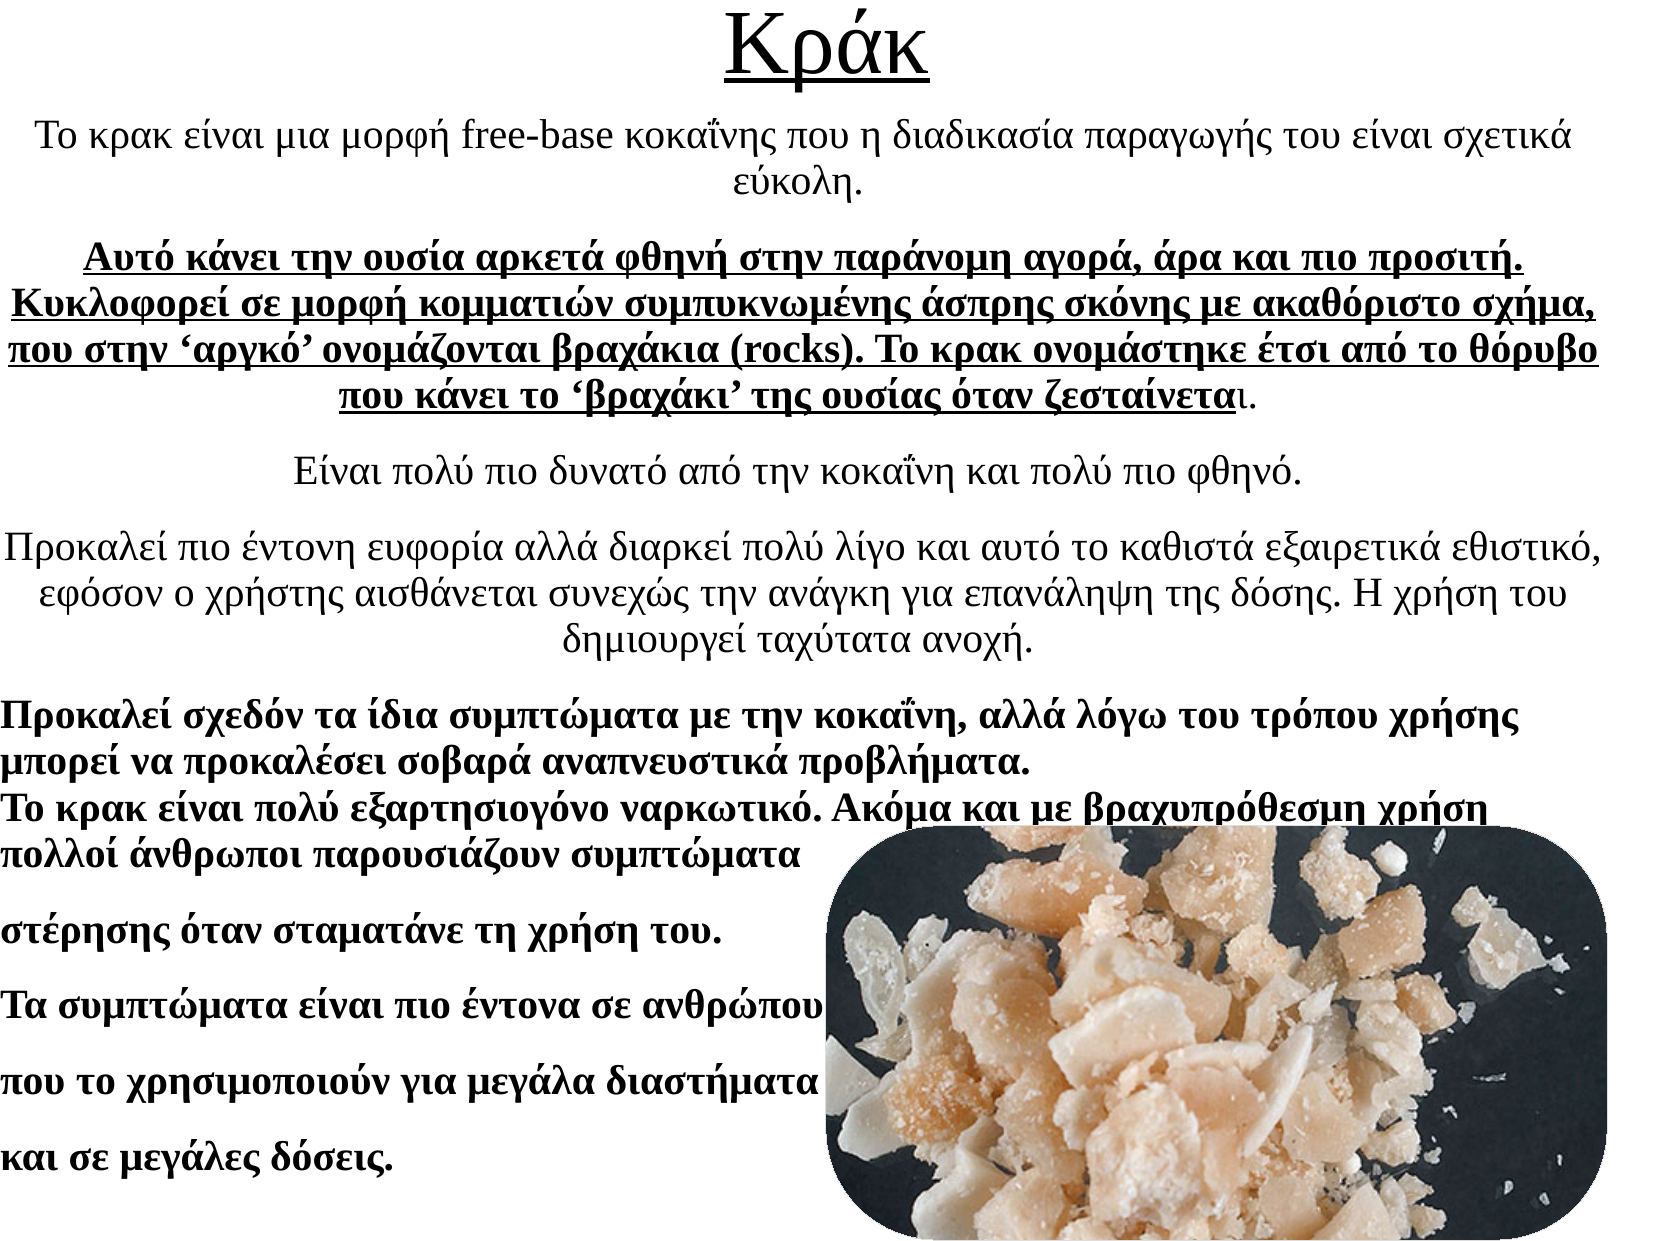

# Κράκ
Το κρακ είναι μια μορφή free-base κοκαΐνης που η διαδικασία παραγωγής του είναι σχετικά εύκολη.
Αυτό κάνει την ουσία αρκετά φθηνή στην παράνομη αγορά, άρα και πιο προσιτή.
Κυκλοφορεί σε μορφή κομματιών συμπυκνωμένης άσπρης σκόνης με ακαθόριστο σχήμα, που στην ‘αργκό’ ονομάζονται βραχάκια (rocks). Το κρακ ονομάστηκε έτσι από το θόρυβο που κάνει το ‘βραχάκι’ της ουσίας όταν ζεσταίνεται.
Είναι πολύ πιο δυνατό από την κοκαΐνη και πολύ πιο φθηνό.
Προκαλεί πιο έντονη ευφορία αλλά διαρκεί πολύ λίγο και αυτό το καθιστά εξαιρετικά εθιστικό, εφόσον ο χρήστης αισθάνεται συνεχώς την ανάγκη για επανάληψη της δόσης. Η χρήση του δημιουργεί ταχύτατα ανοχή.
Προκαλεί σχεδόν τα ίδια συμπτώματα με την κοκαΐνη, αλλά λόγω του τρόπου χρήσης μπορεί να προκαλέσει σοβαρά αναπνευστικά προβλήματα.
Το κρακ είναι πολύ εξαρτησιογόνο ναρκωτικό. Ακόμα και με βραχυπρόθεσμη χρήση πολλοί άνθρωποι παρουσιάζουν συμπτώματα
στέρησης όταν σταματάνε τη χρήση του.
Τα συμπτώματα είναι πιο έντονα σε ανθρώπους
που το χρησιμοποιούν για μεγάλα διαστήματα
και σε μεγάλες δόσεις.